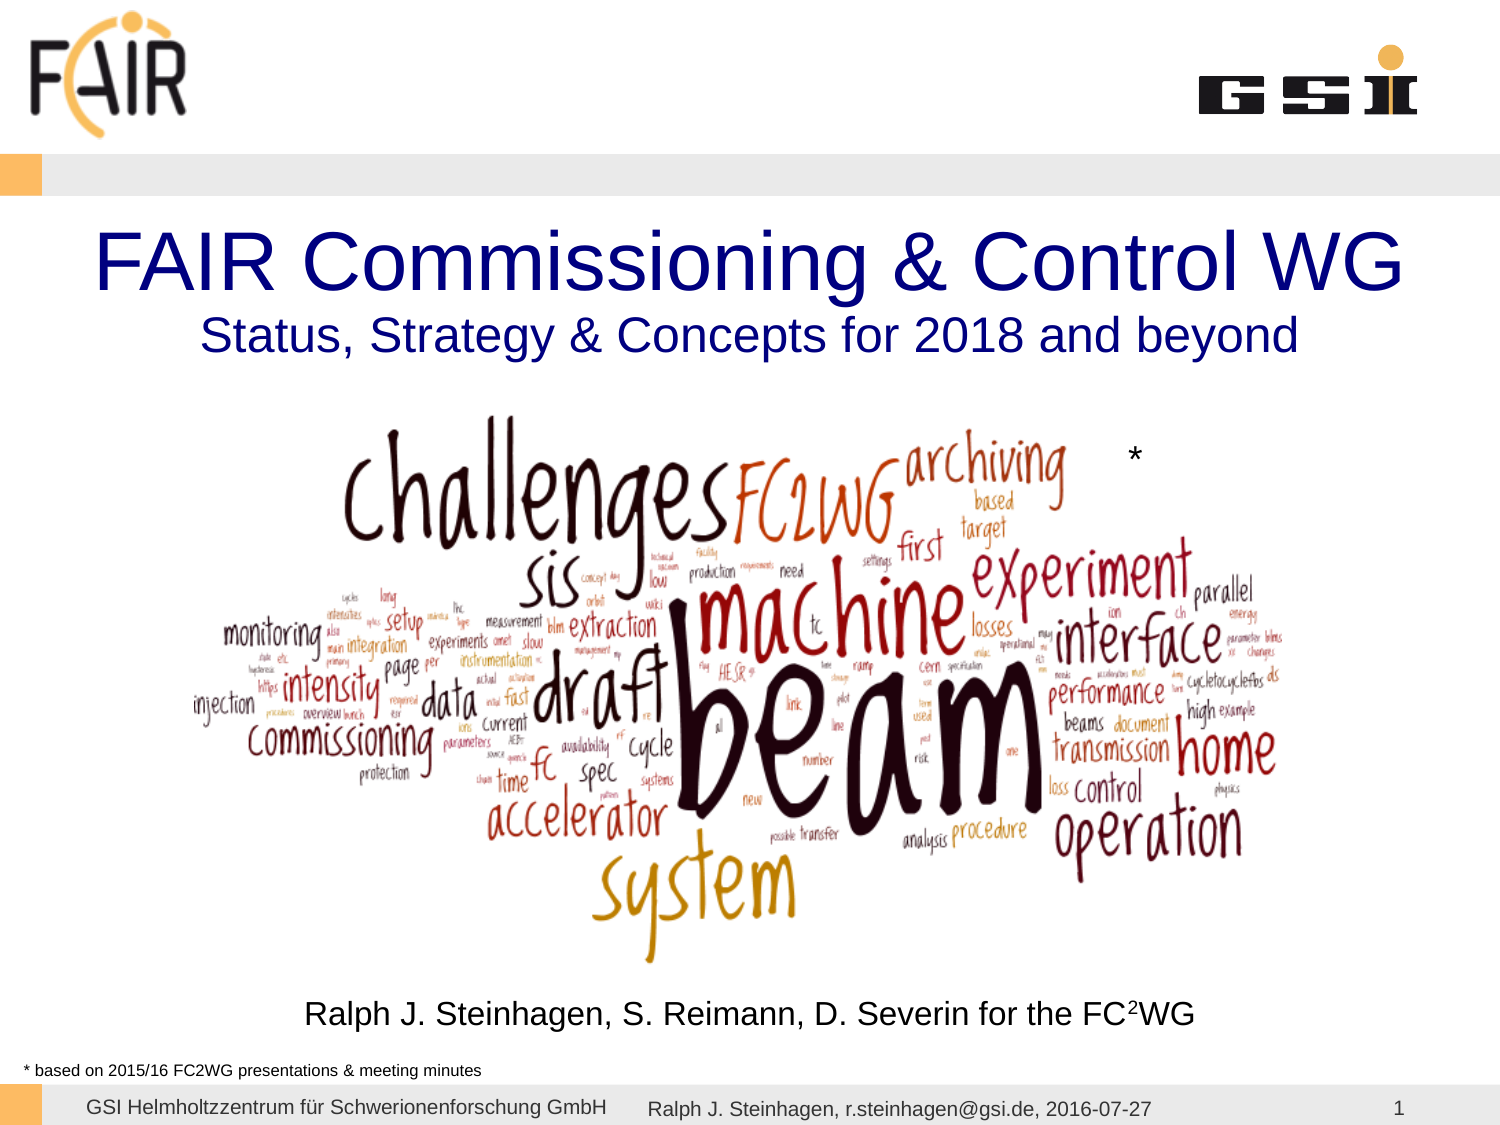

# FAIR Commissioning & Control WG
Status, Strategy & Concepts for 2018 and beyond
Ralph J. Steinhagen, S. Reimann, D. Severin for the FC2WG
*
* based on 2015/16 FC2WG presentations & meeting minutes